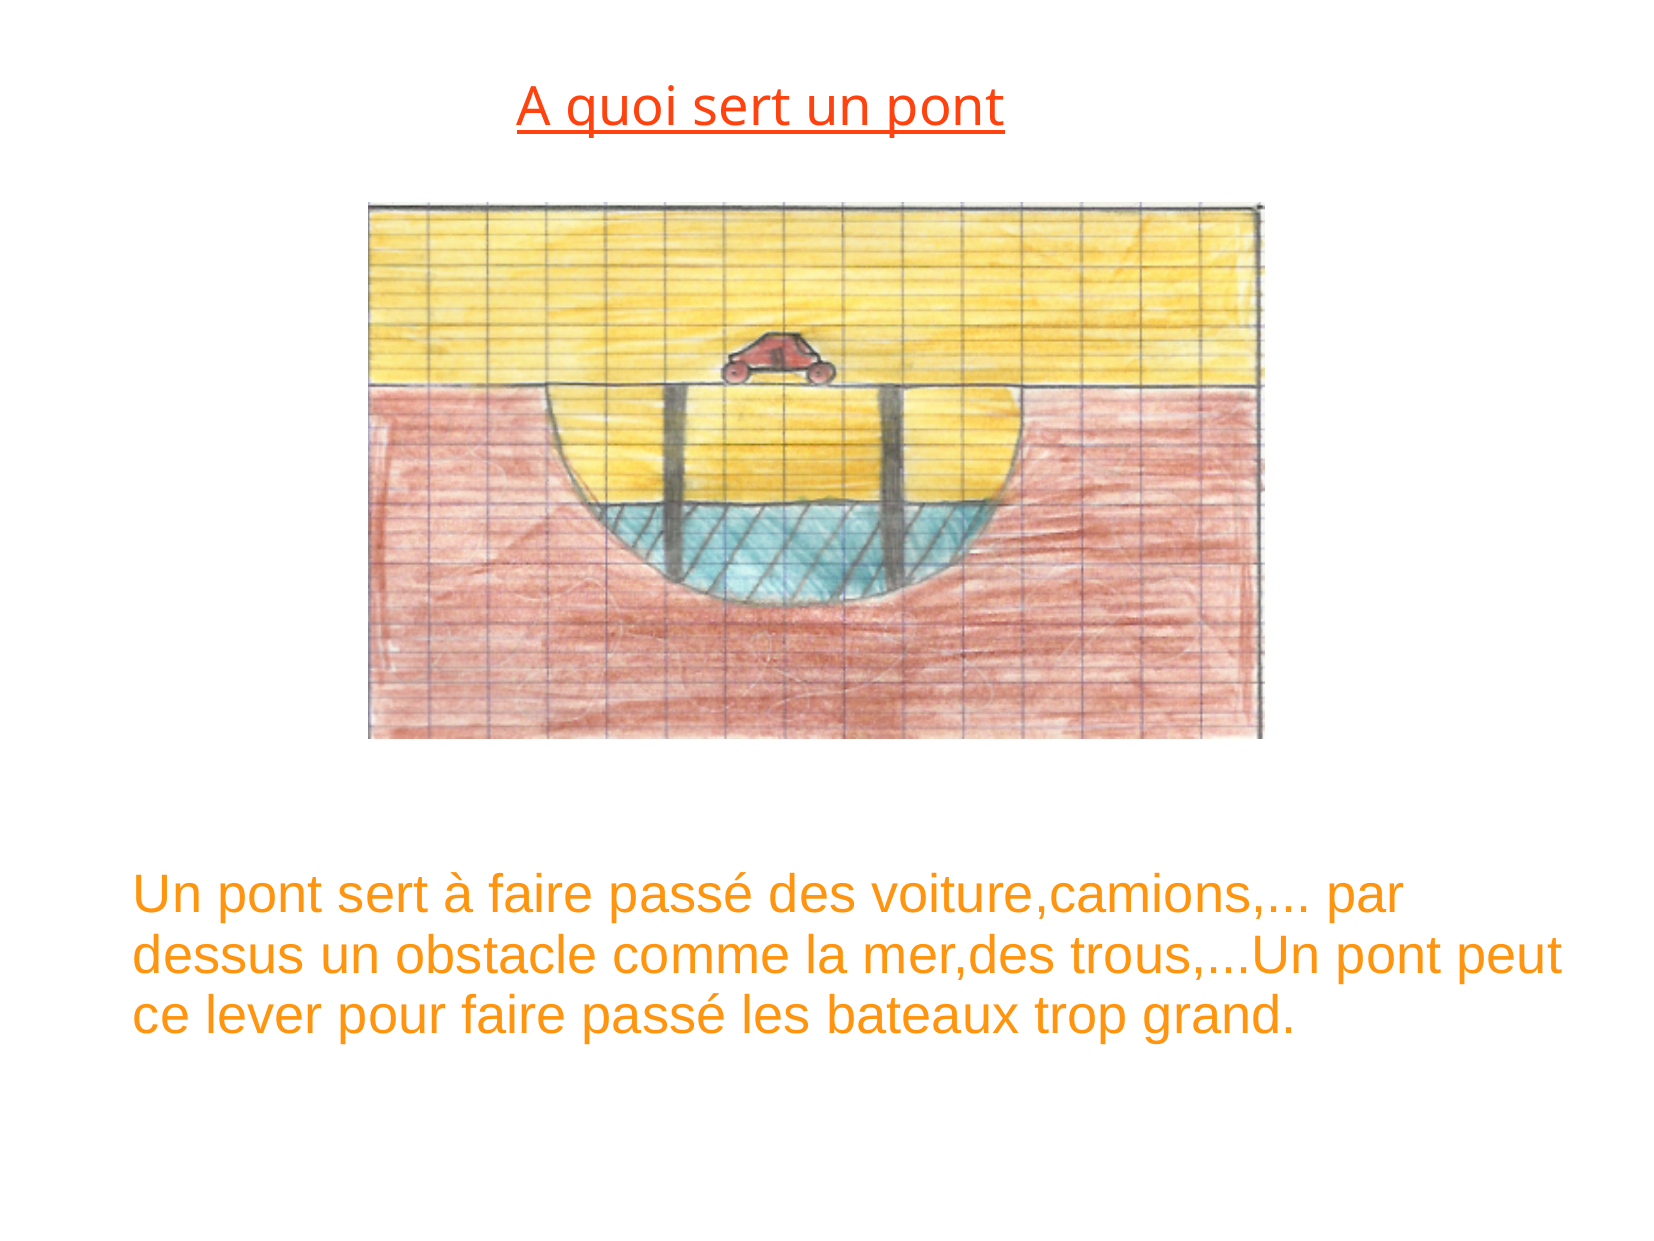

A quoi sert un pont
Un pont sert à faire passé des voiture,camions,... par dessus un obstacle comme la mer,des trous,...Un pont peut ce lever pour faire passé les bateaux trop grand.